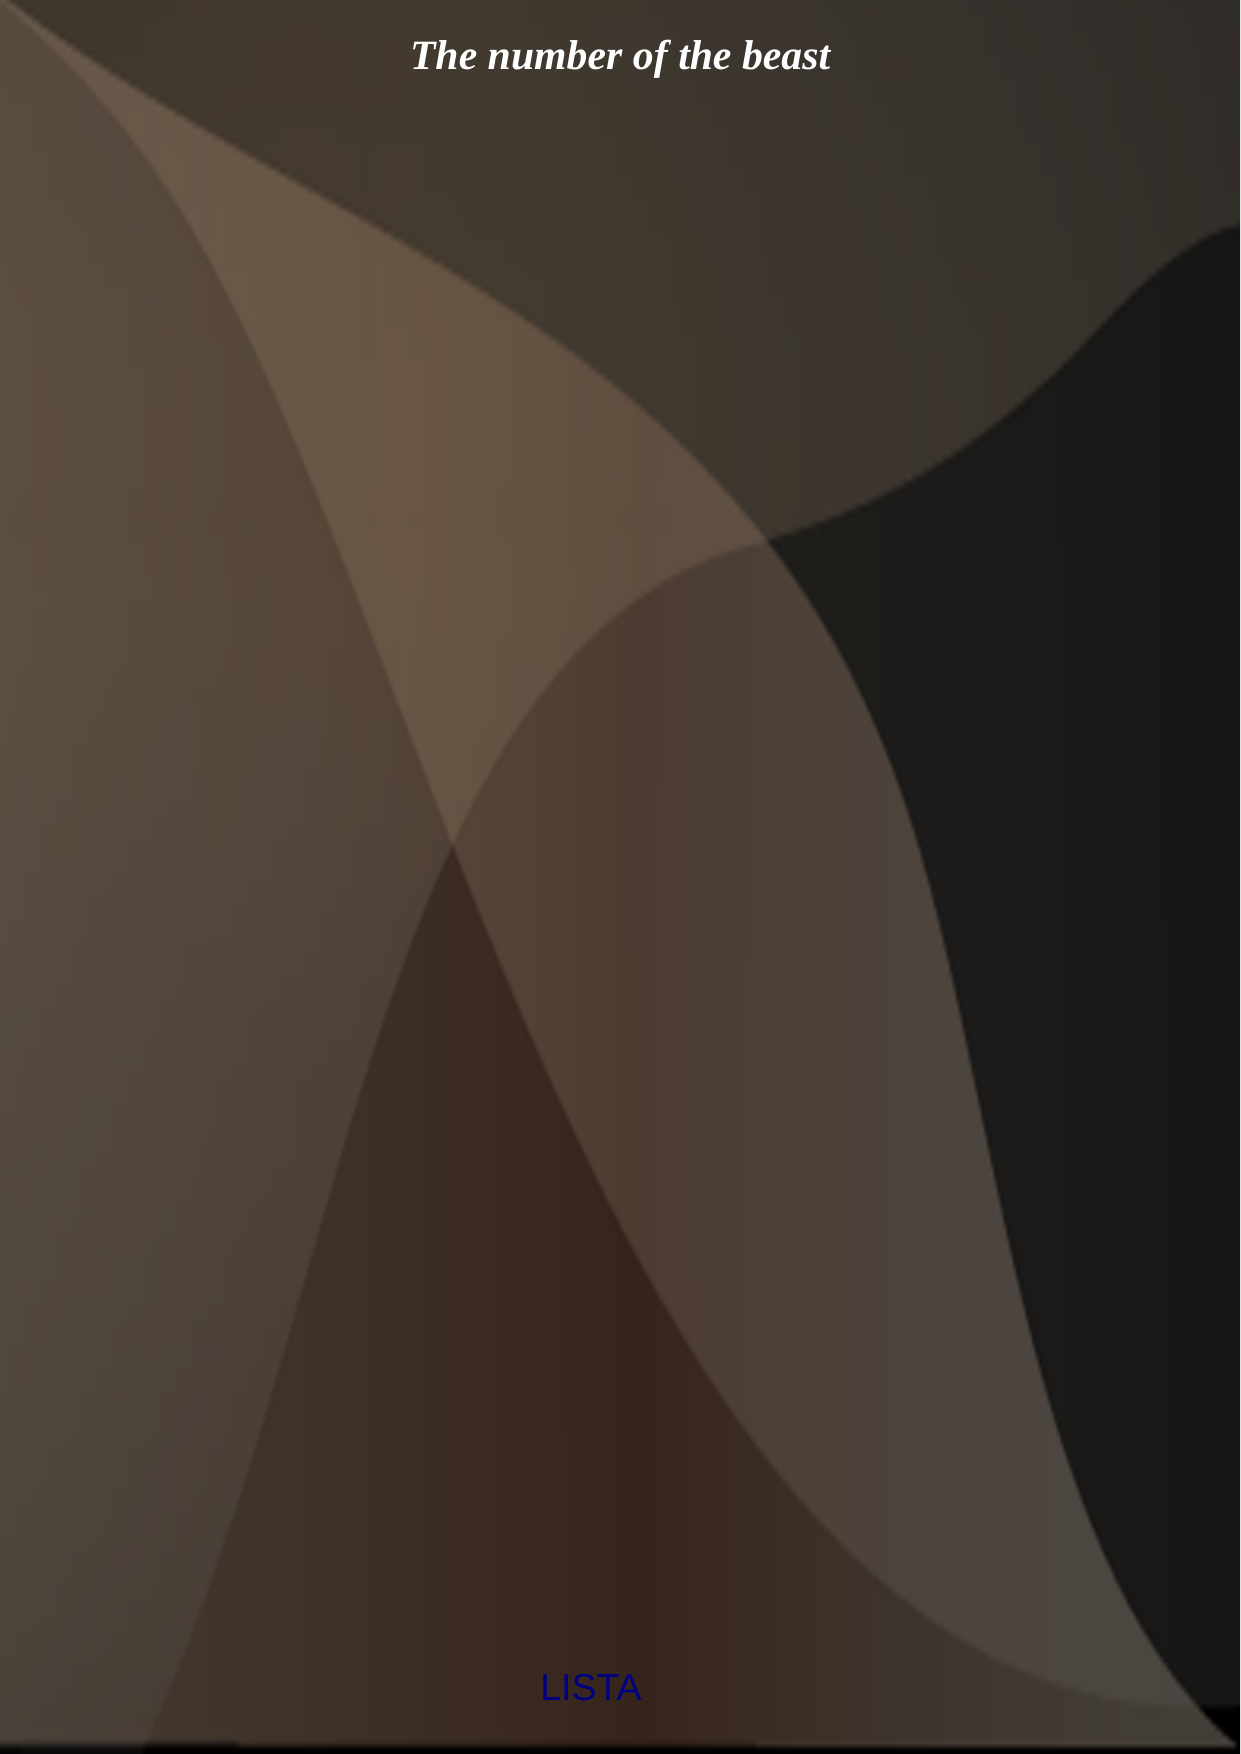

# The number of the beast
LISTA